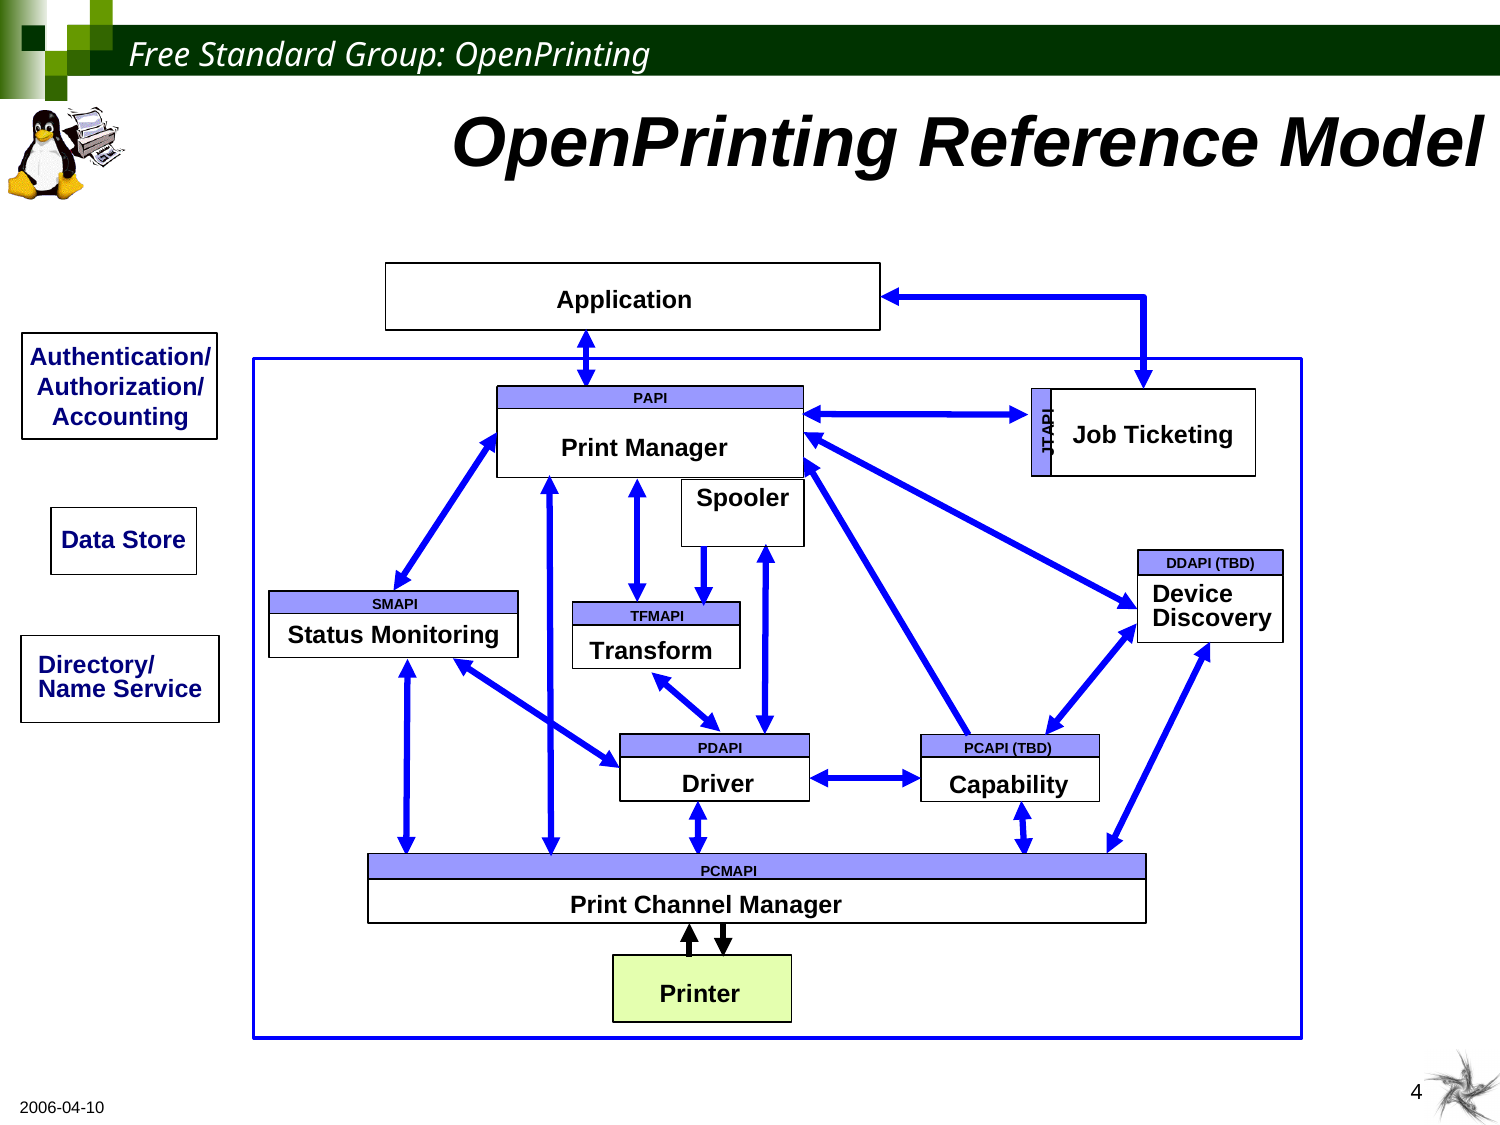

# OpenPrinting Reference Model
Application
Authentication/
Authorization/
Accounting
PAPI
Job Ticketing
JTAPI
Print Manager
Spooler
Data Store
DDAPI (TBD)
Device Discovery
SMAPI
 TFMAPI
Transform
Status Monitoring
Directory/
Name Service
PDAPI
PCAPI (TBD)
Driver
Capability
PCMAPI
Print Channel Manager
Printer